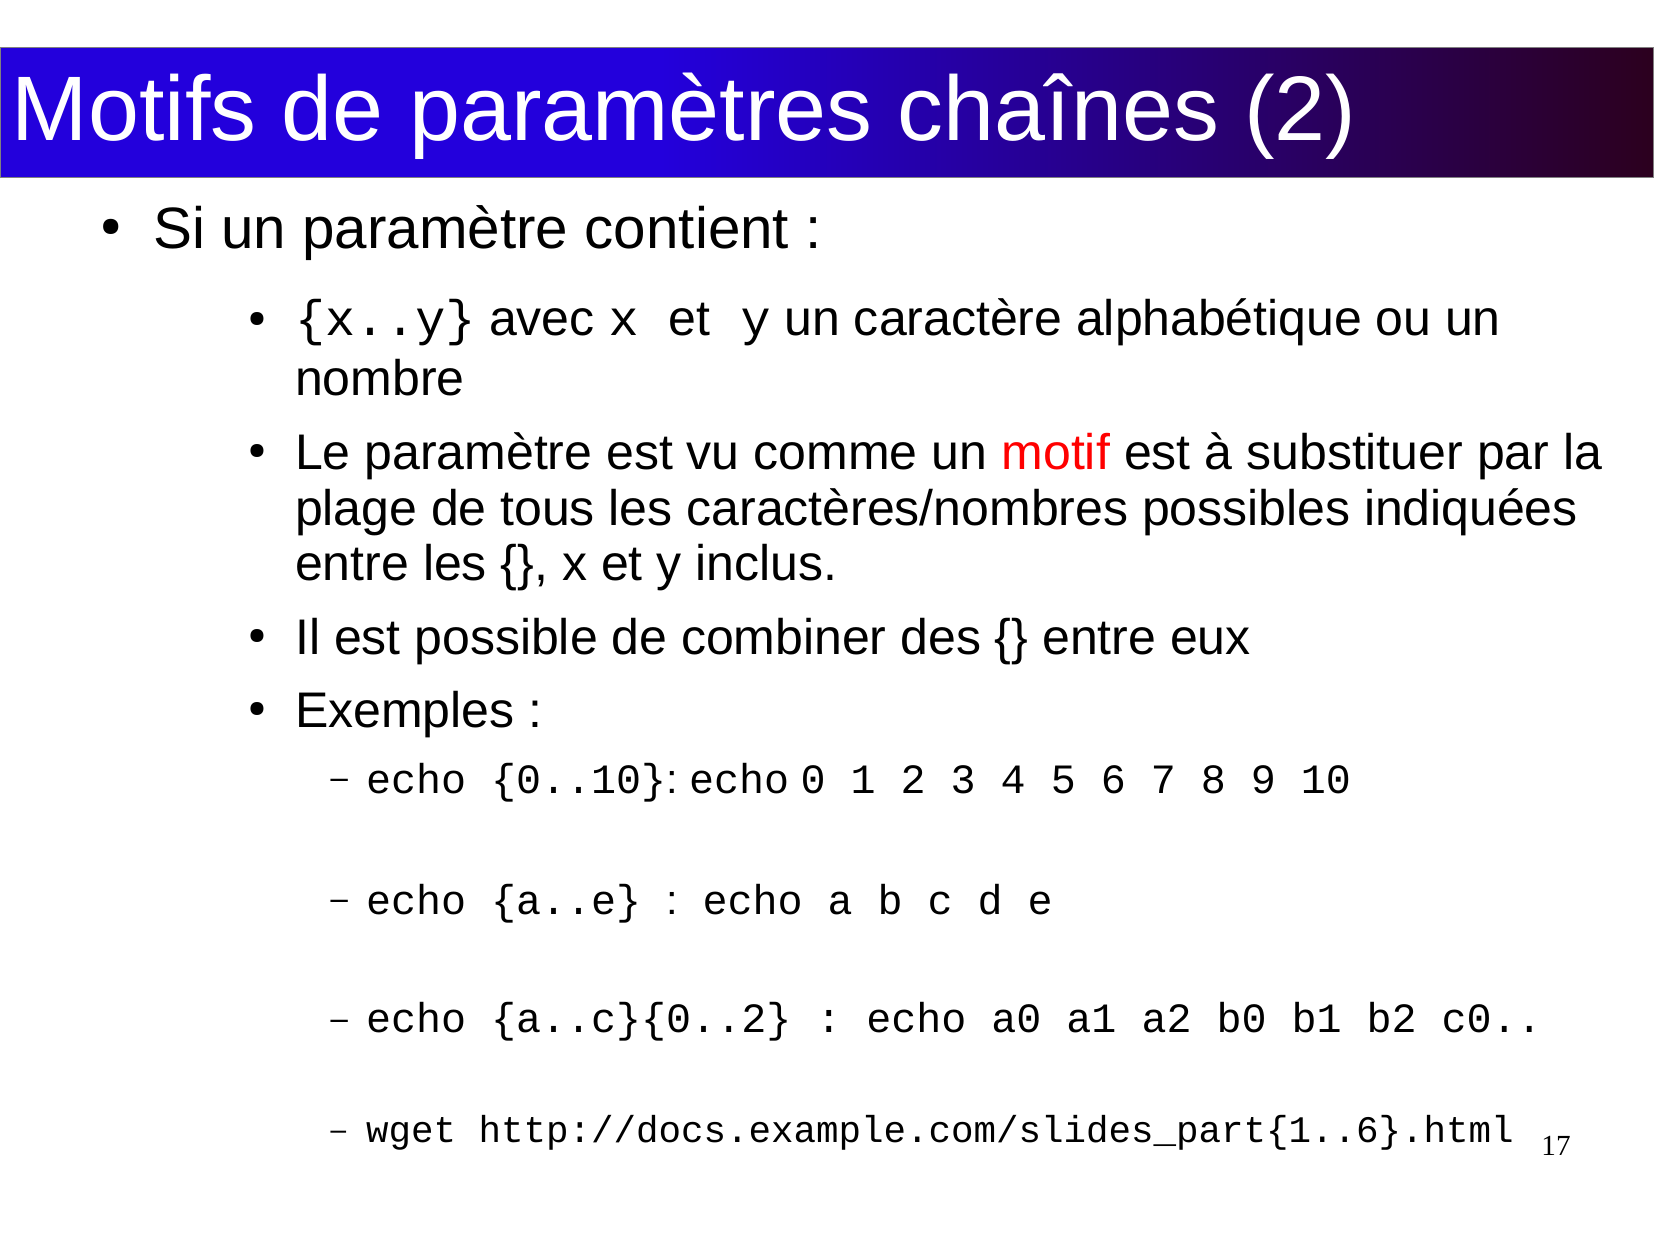

# Motifs de paramètres chaînes (2)
Si un paramètre contient :
{x..y} avec x et y un caractère alphabétique ou un nombre
Le paramètre est vu comme un motif est à substituer par la plage de tous les caractères/nombres possibles indiquées entre les {}, x et y inclus.
Il est possible de combiner des {} entre eux
Exemples :
echo {0..10}: echo 0 1 2 3 4 5 6 7 8 9 10
echo {a..e} : echo a b c d e
echo {a..c}{0..2} : echo a0 a1 a2 b0 b1 b2 c0..
wget http://docs.example.com/slides_part{1..6}.html
17